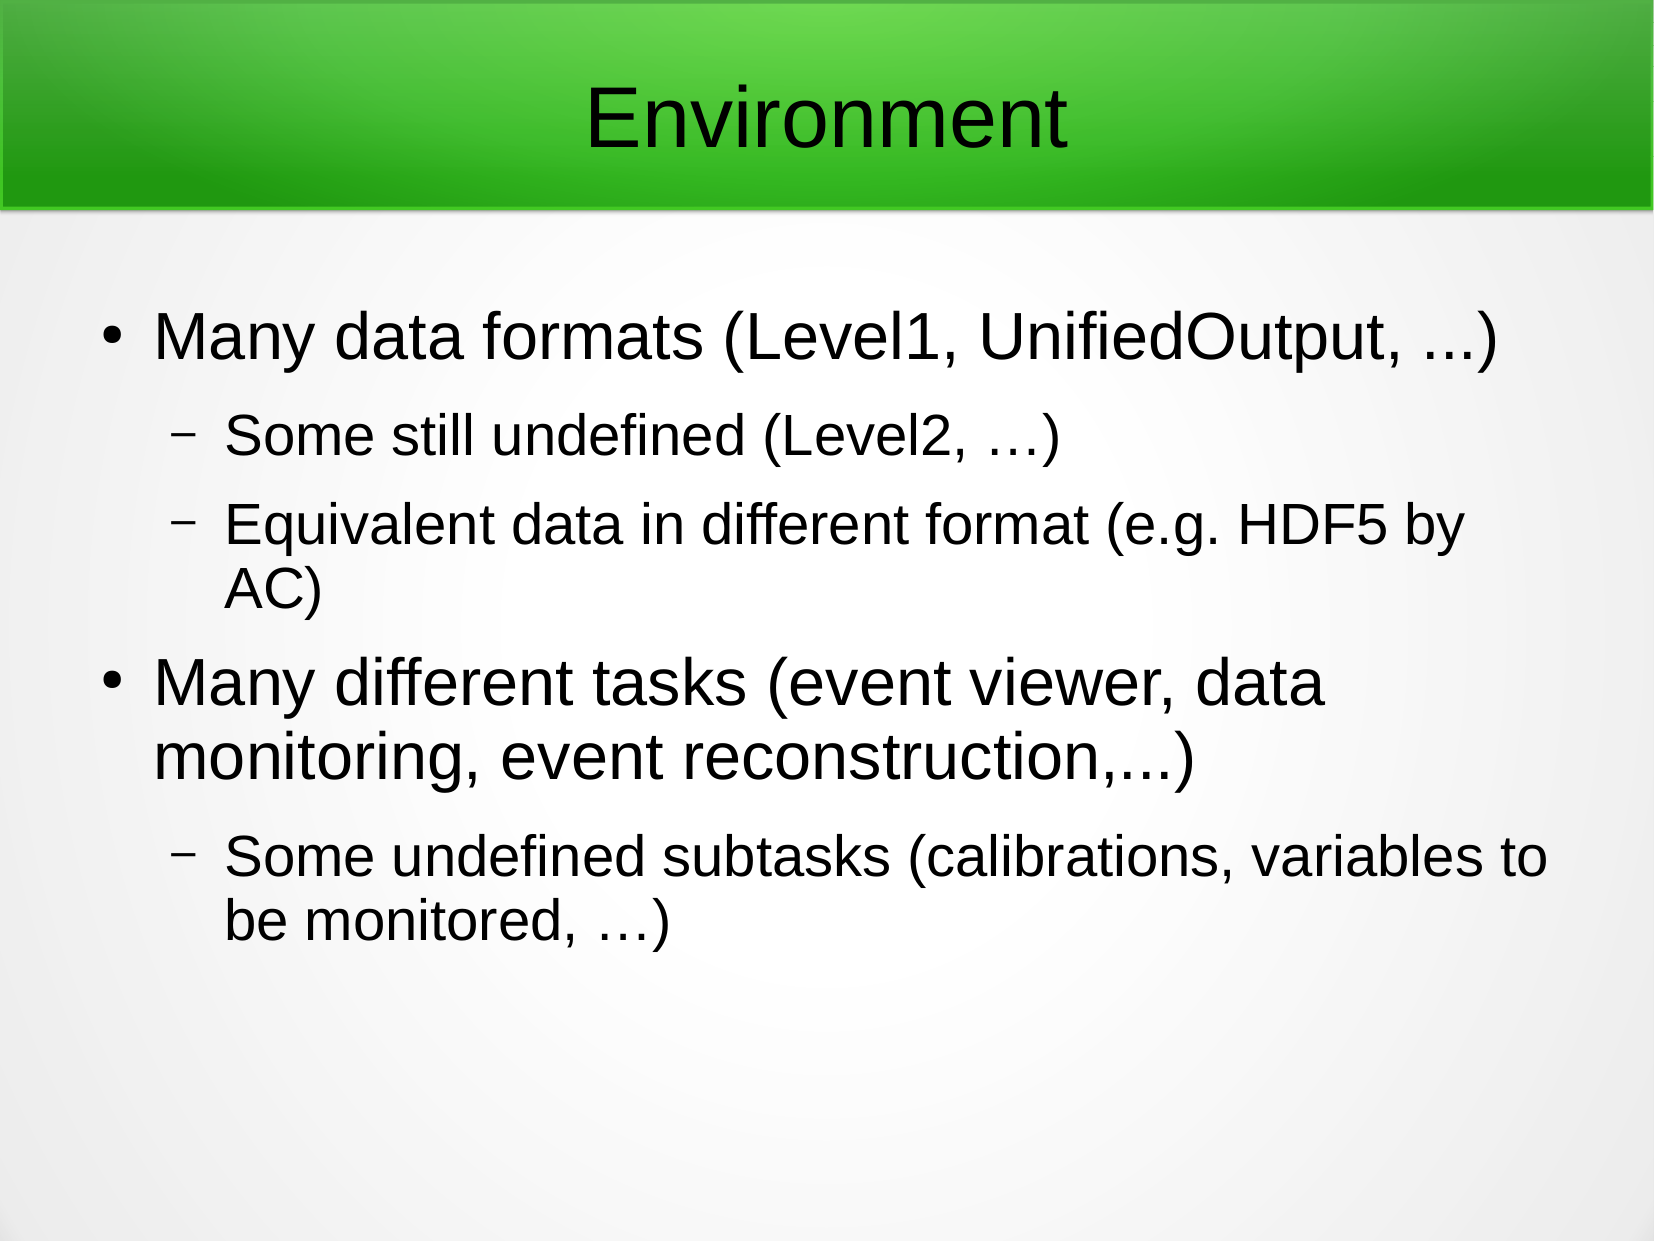

# Environment
Many data formats (Level1, UnifiedOutput, ...)
Some still undefined (Level2, …)
Equivalent data in different format (e.g. HDF5 by AC)
Many different tasks (event viewer, data monitoring, event reconstruction,...)
Some undefined subtasks (calibrations, variables to be monitored, …)